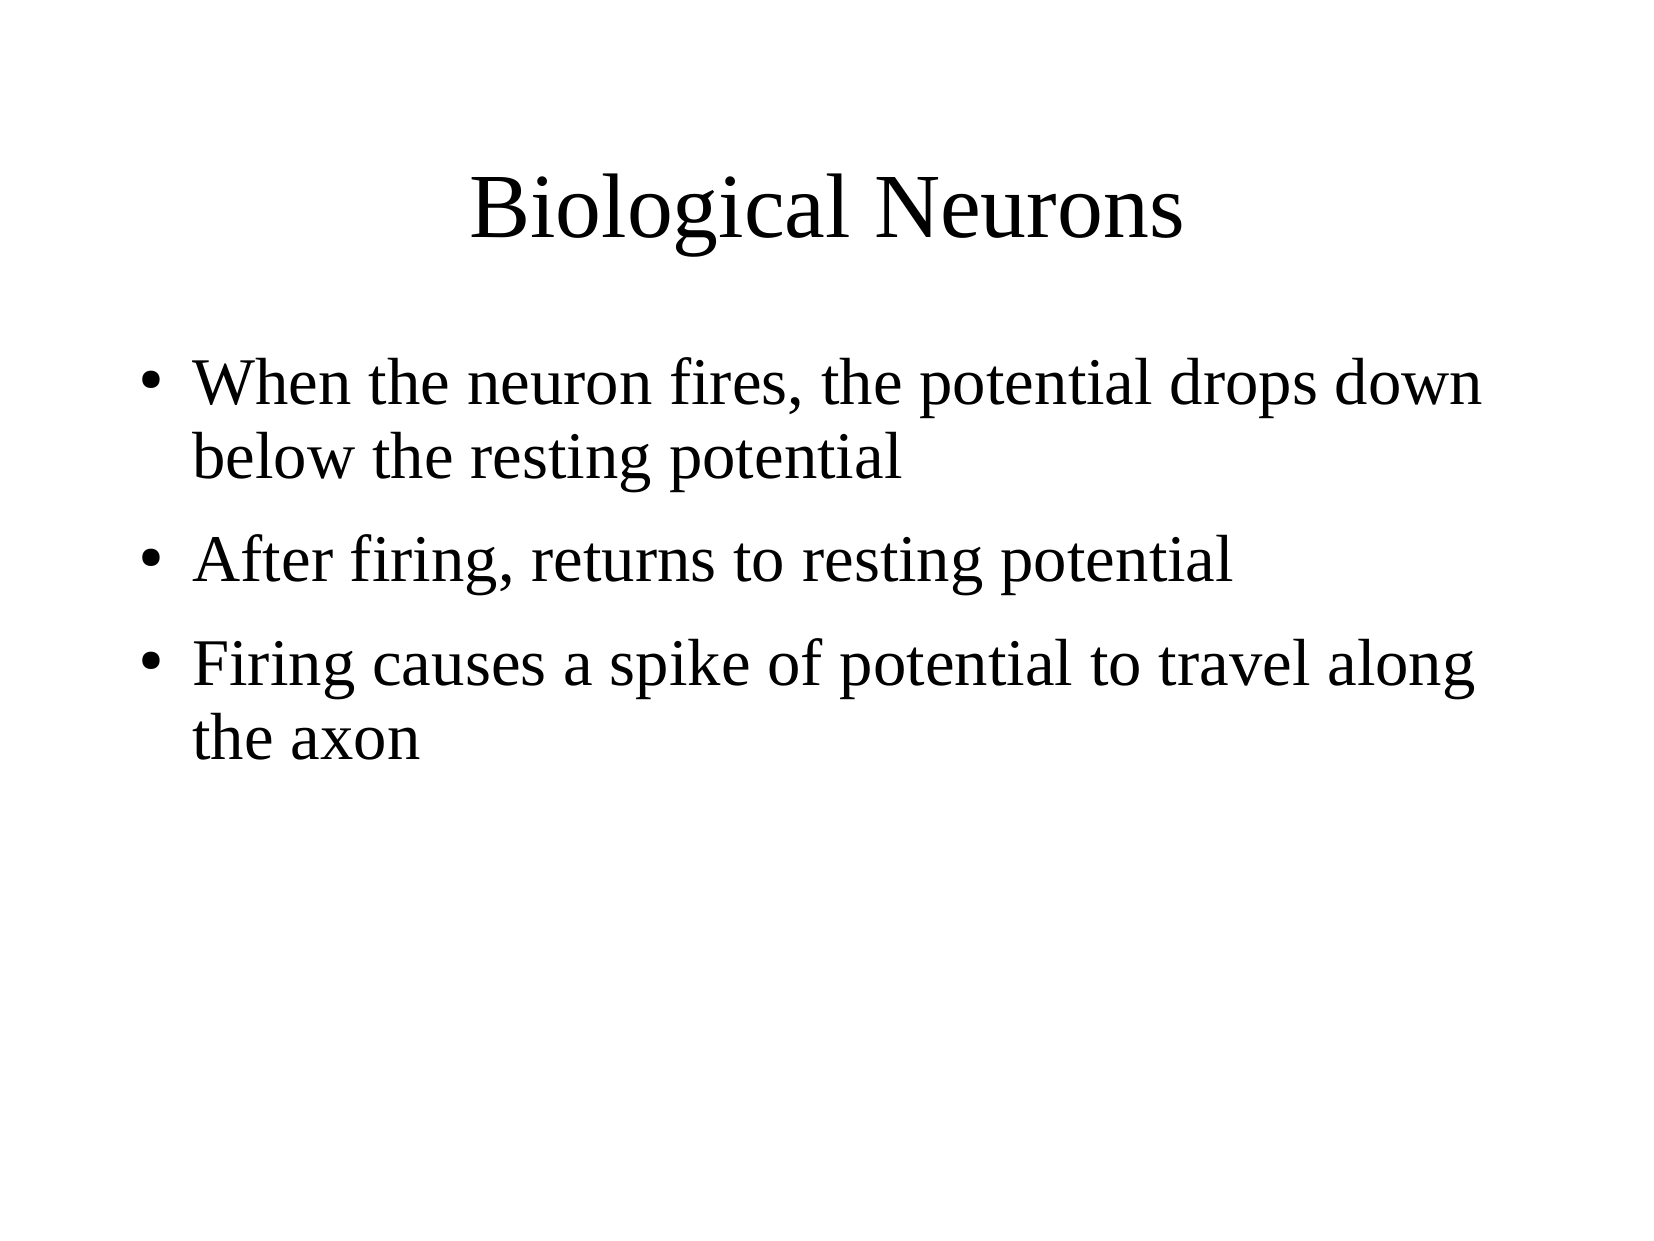

# Biological Neurons
When the neuron fires, the potential drops down below the resting potential
After firing, returns to resting potential
Firing causes a spike of potential to travel along the axon